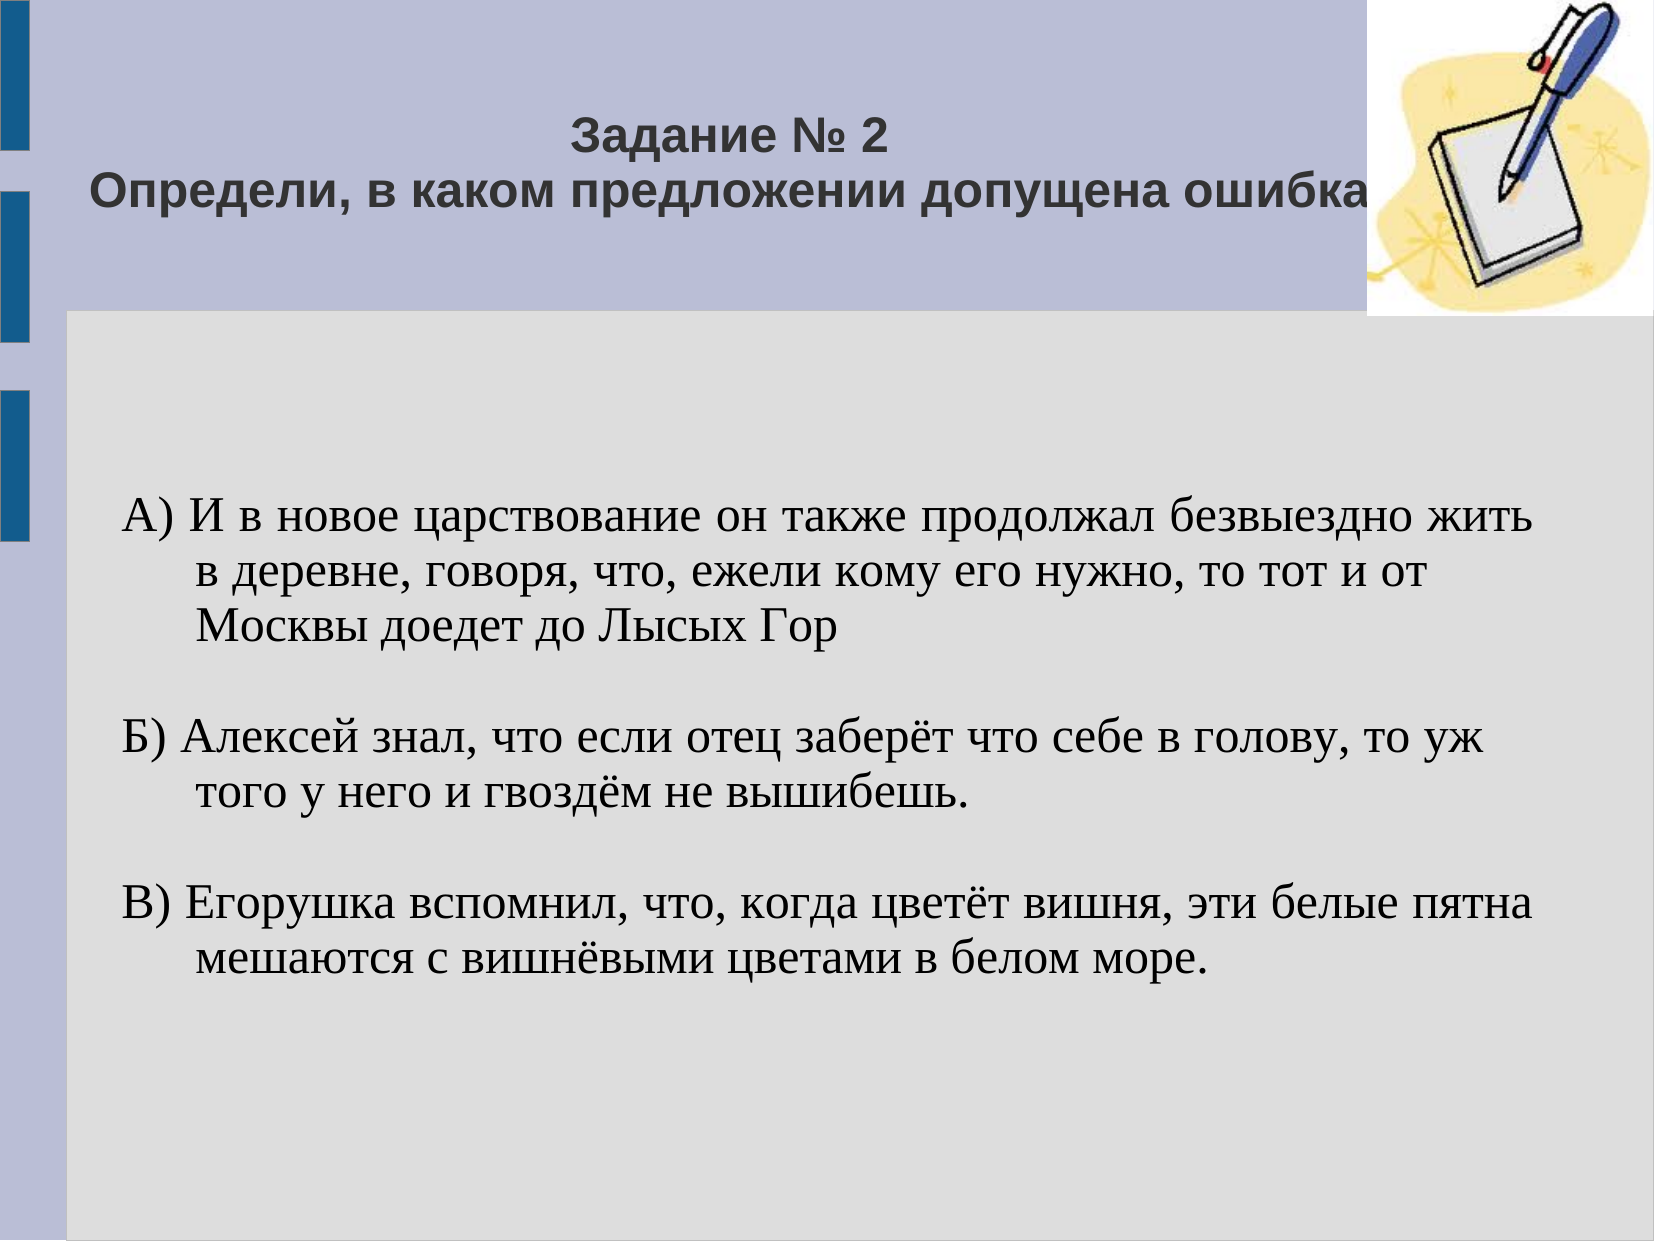

# Задание № 2 Определи, в каком предложении допущена ошибка
А) И в новое царствование он также продолжал безвыездно жить 	в деревне, говоря, что, ежели кому его нужно, то тот и от 			Москвы доедет до Лысых Гор
Б) Алексей знал, что если отец заберёт что себе в голову, то уж 		того у него и гвоздём не вышибешь.
В) Егорушка вспомнил, что, когда цветёт вишня, эти белые пятна 	мешаются с вишнёвыми цветами в белом море.